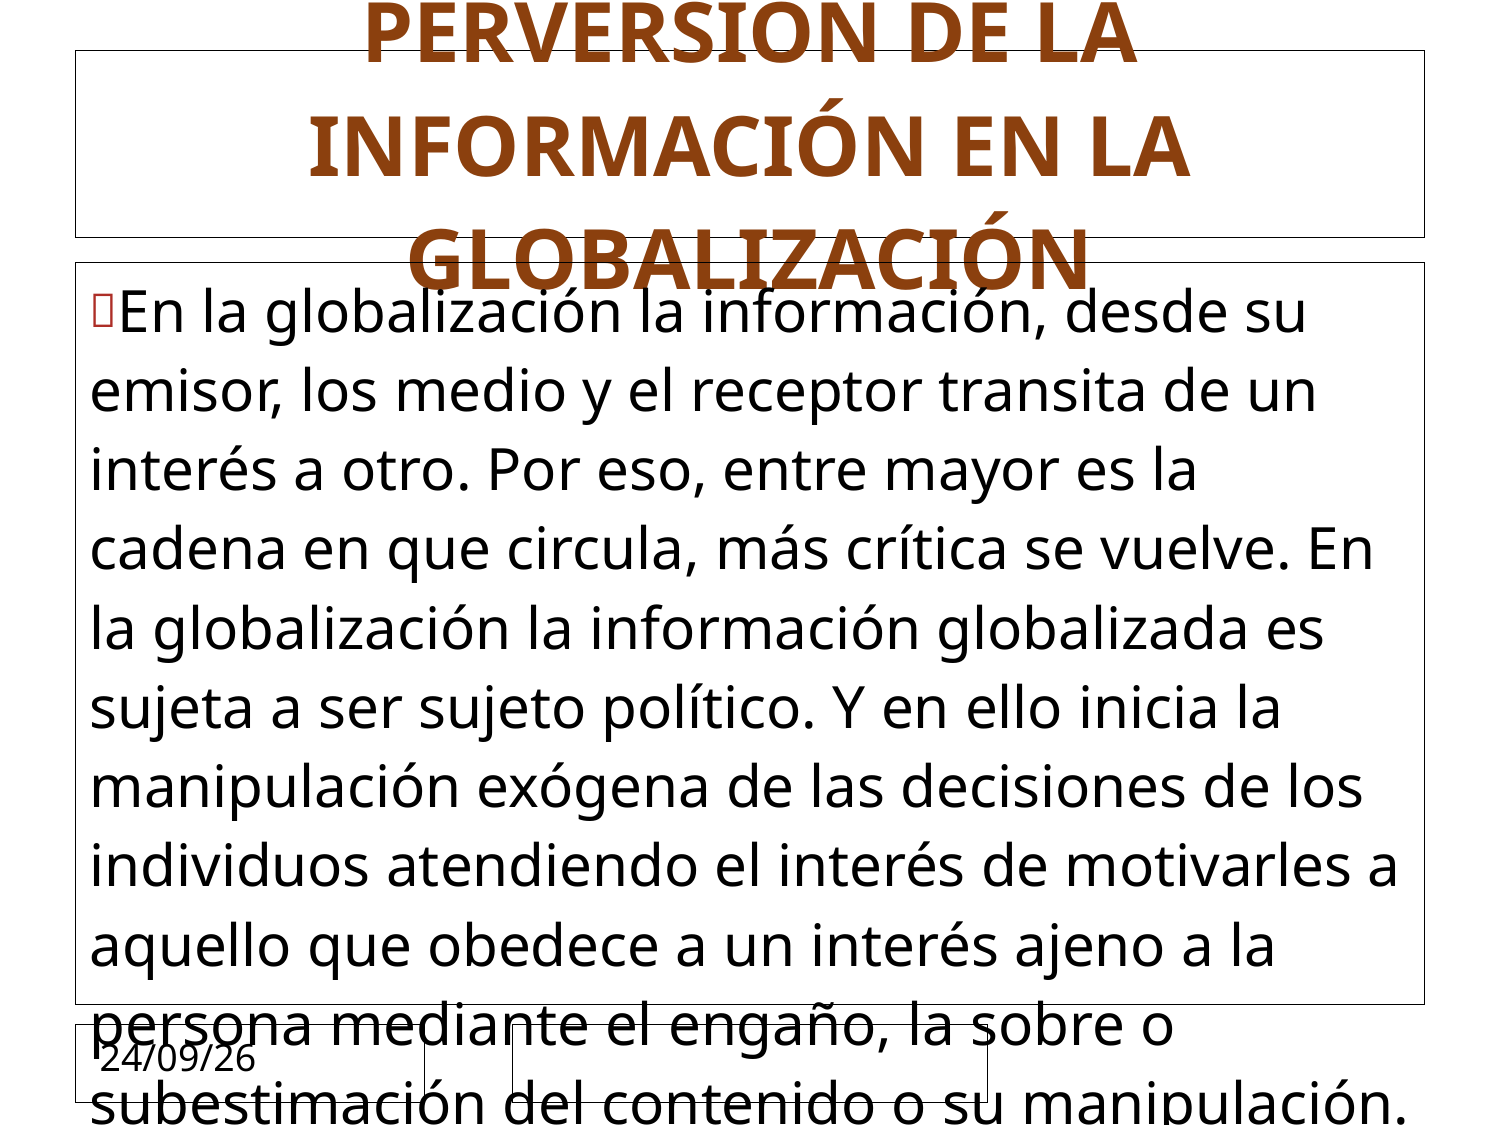

# PERVERSIÓN DE LA INFORMACIÓN EN LA GLOBALIZACIÓN
En la globalización la información, desde su emisor, los medio y el receptor transita de un interés a otro. Por eso, entre mayor es la cadena en que circula, más crítica se vuelve. En la globalización la información globalizada es sujeta a ser sujeto político. Y en ello inicia la manipulación exógena de las decisiones de los individuos atendiendo el interés de motivarles a aquello que obedece a un interés ajeno a la persona mediante el engaño, la sobre o subestimación del contenido o su manipulación.